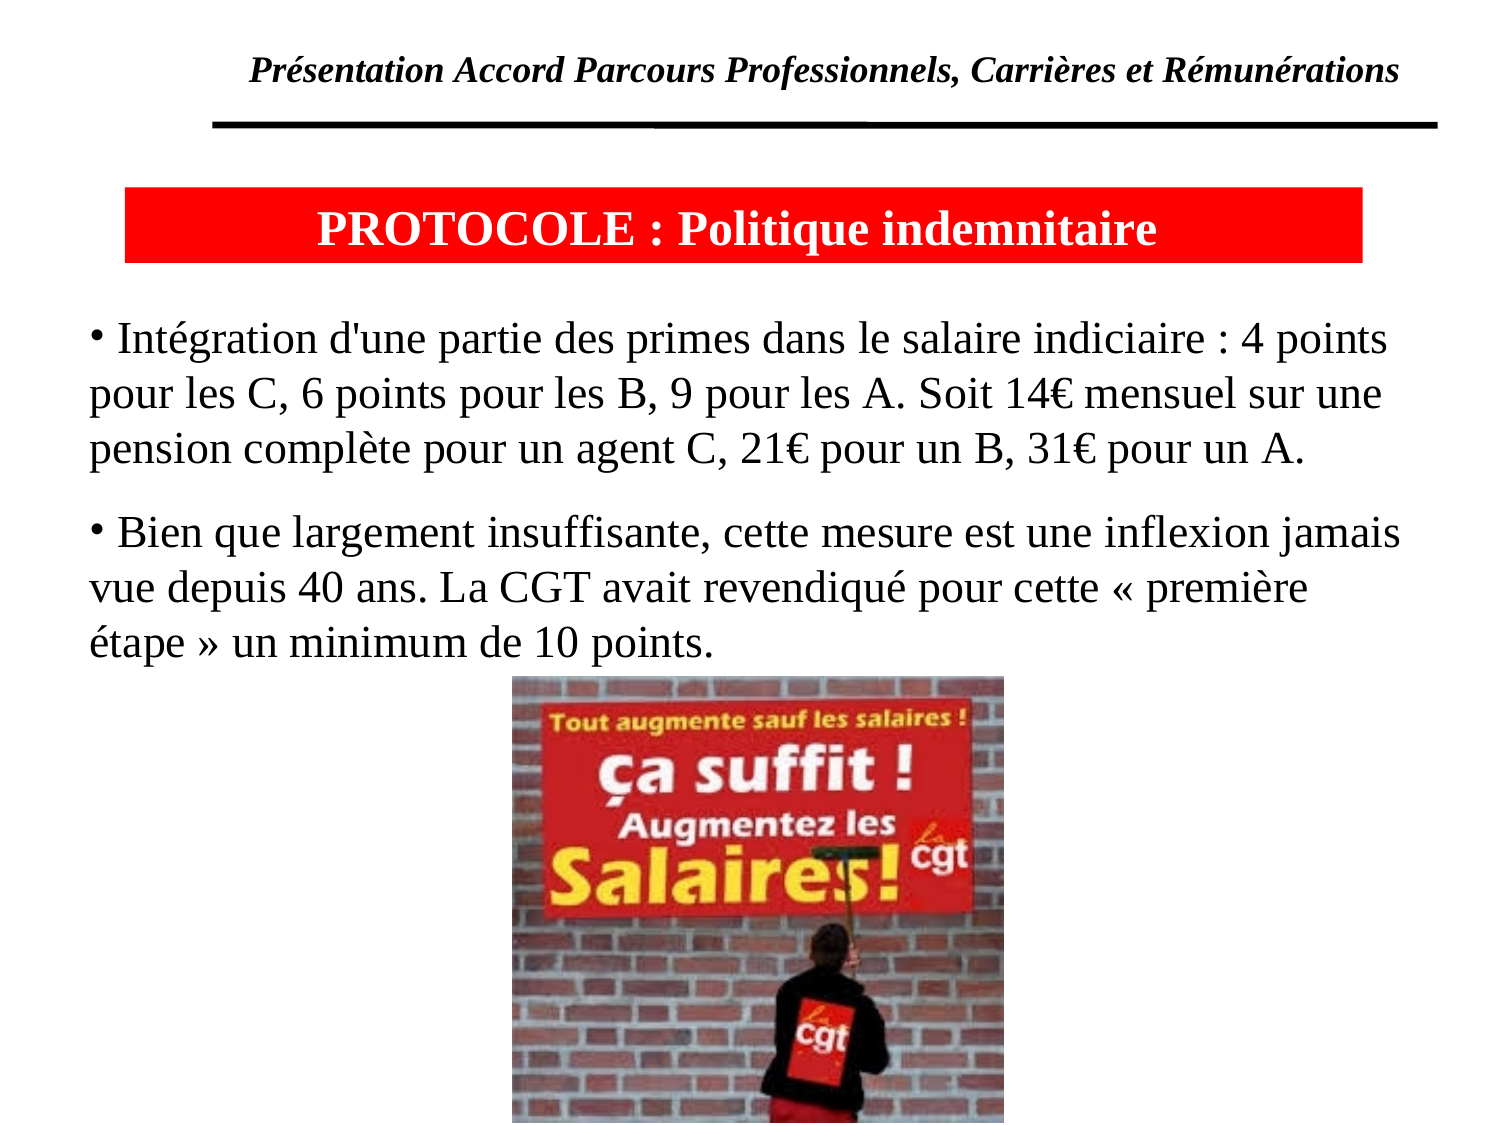

Présentation Accord Parcours Professionnels, Carrières et Rémunérations
PROTOCOLE : Politique indemnitaire
 Intégration d'une partie des primes dans le salaire indiciaire : 4 points pour les C, 6 points pour les B, 9 pour les A. Soit 14€ mensuel sur une pension complète pour un agent C, 21€ pour un B, 31€ pour un A.
 Bien que largement insuffisante, cette mesure est une inflexion jamais vue depuis 40 ans. La CGT avait revendiqué pour cette « première étape » un minimum de 10 points.